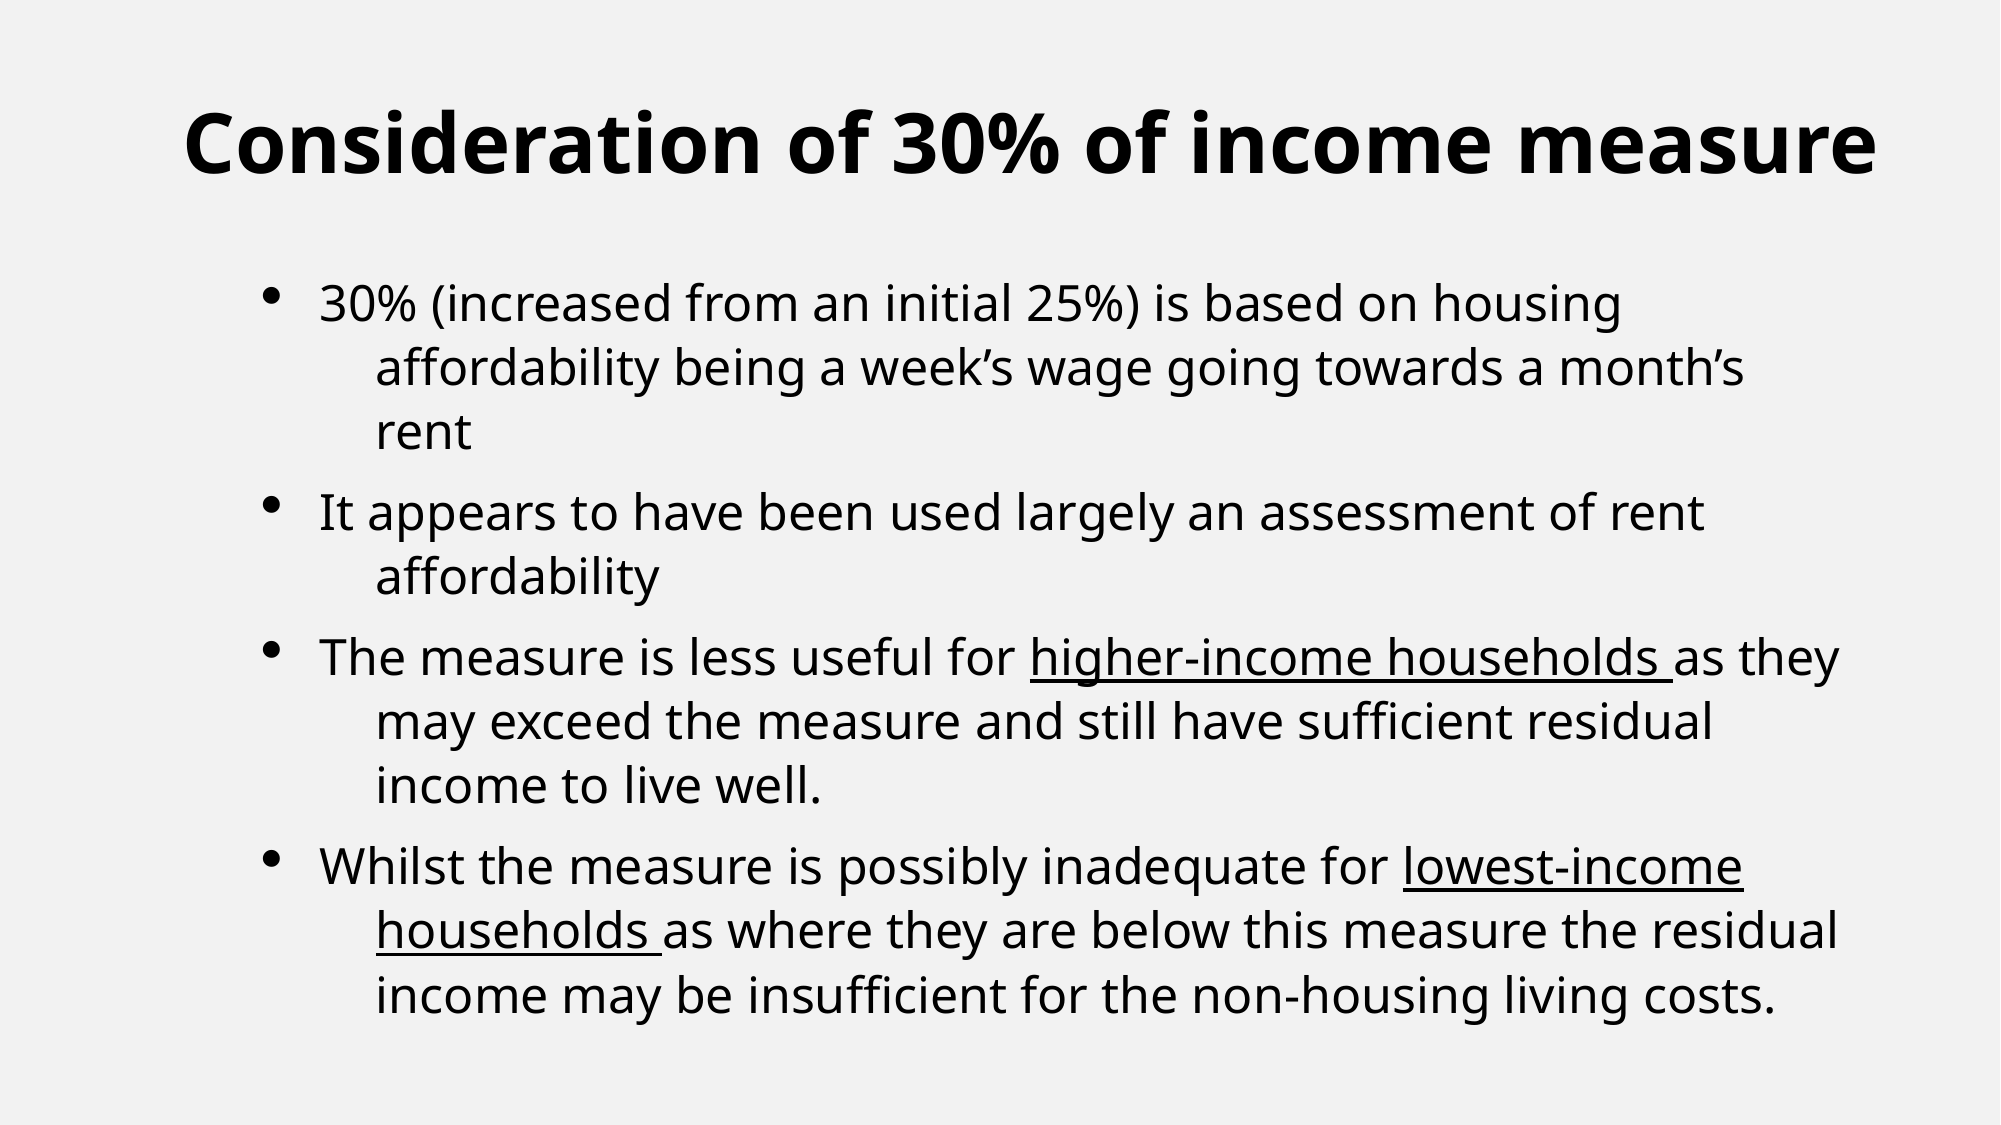

Consideration of 30% of income measure
# 30% (increased from an initial 25%) is based on housing affordability being a week’s wage going towards a month’s rent
It appears to have been used largely an assessment of rent affordability
The measure is less useful for higher-income households as they may exceed the measure and still have sufficient residual income to live well.
Whilst the measure is possibly inadequate for lowest-income households as where they are below this measure the residual income may be insufficient for the non-housing living costs.